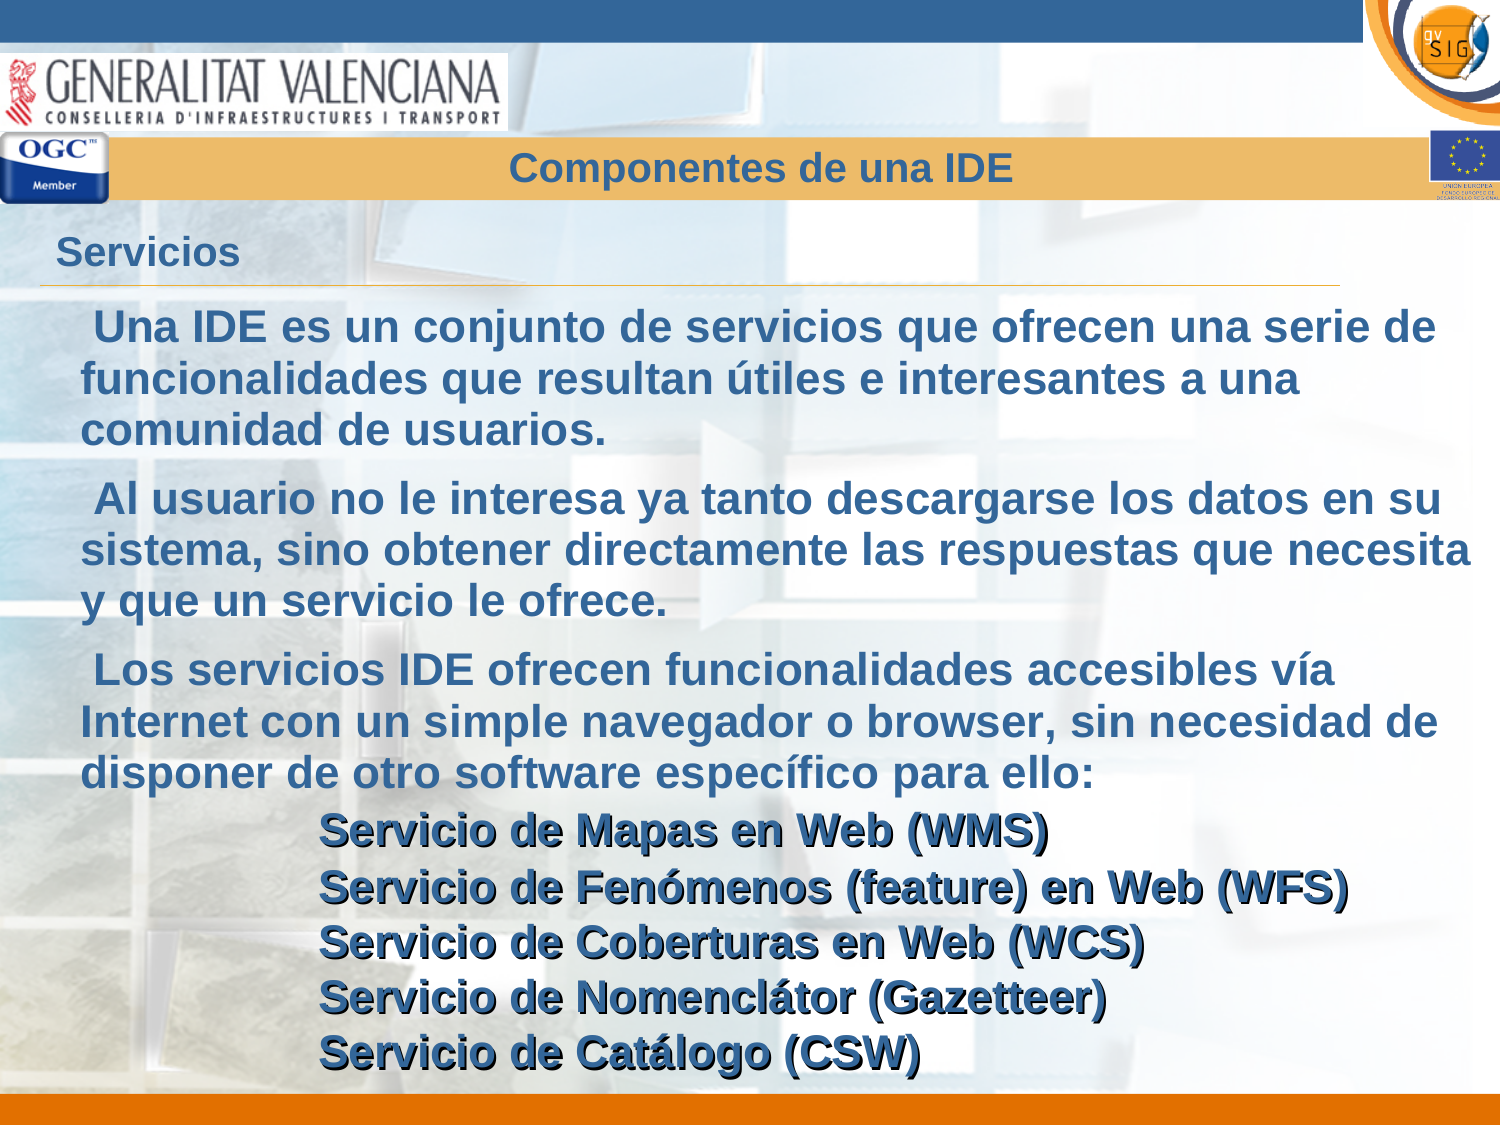

Componentes de una IDE
 Una IDE es un conjunto de servicios que ofrecen una serie de funcionalidades que resultan útiles e interesantes a una comunidad de usuarios.
 Al usuario no le interesa ya tanto descargarse los datos en su sistema, sino obtener directamente las respuestas que necesita y que un servicio le ofrece.
 Los servicios IDE ofrecen funcionalidades accesibles vía Internet con un simple navegador o browser, sin necesidad de disponer de otro software específico para ello:
 Servicio de Mapas en Web (WMS)
 Servicio de Fenómenos (feature) en Web (WFS)
 Servicio de Coberturas en Web (WCS)
 Servicio de Nomenclátor (Gazetteer)
 Servicio de Catálogo (CSW)
Servicios